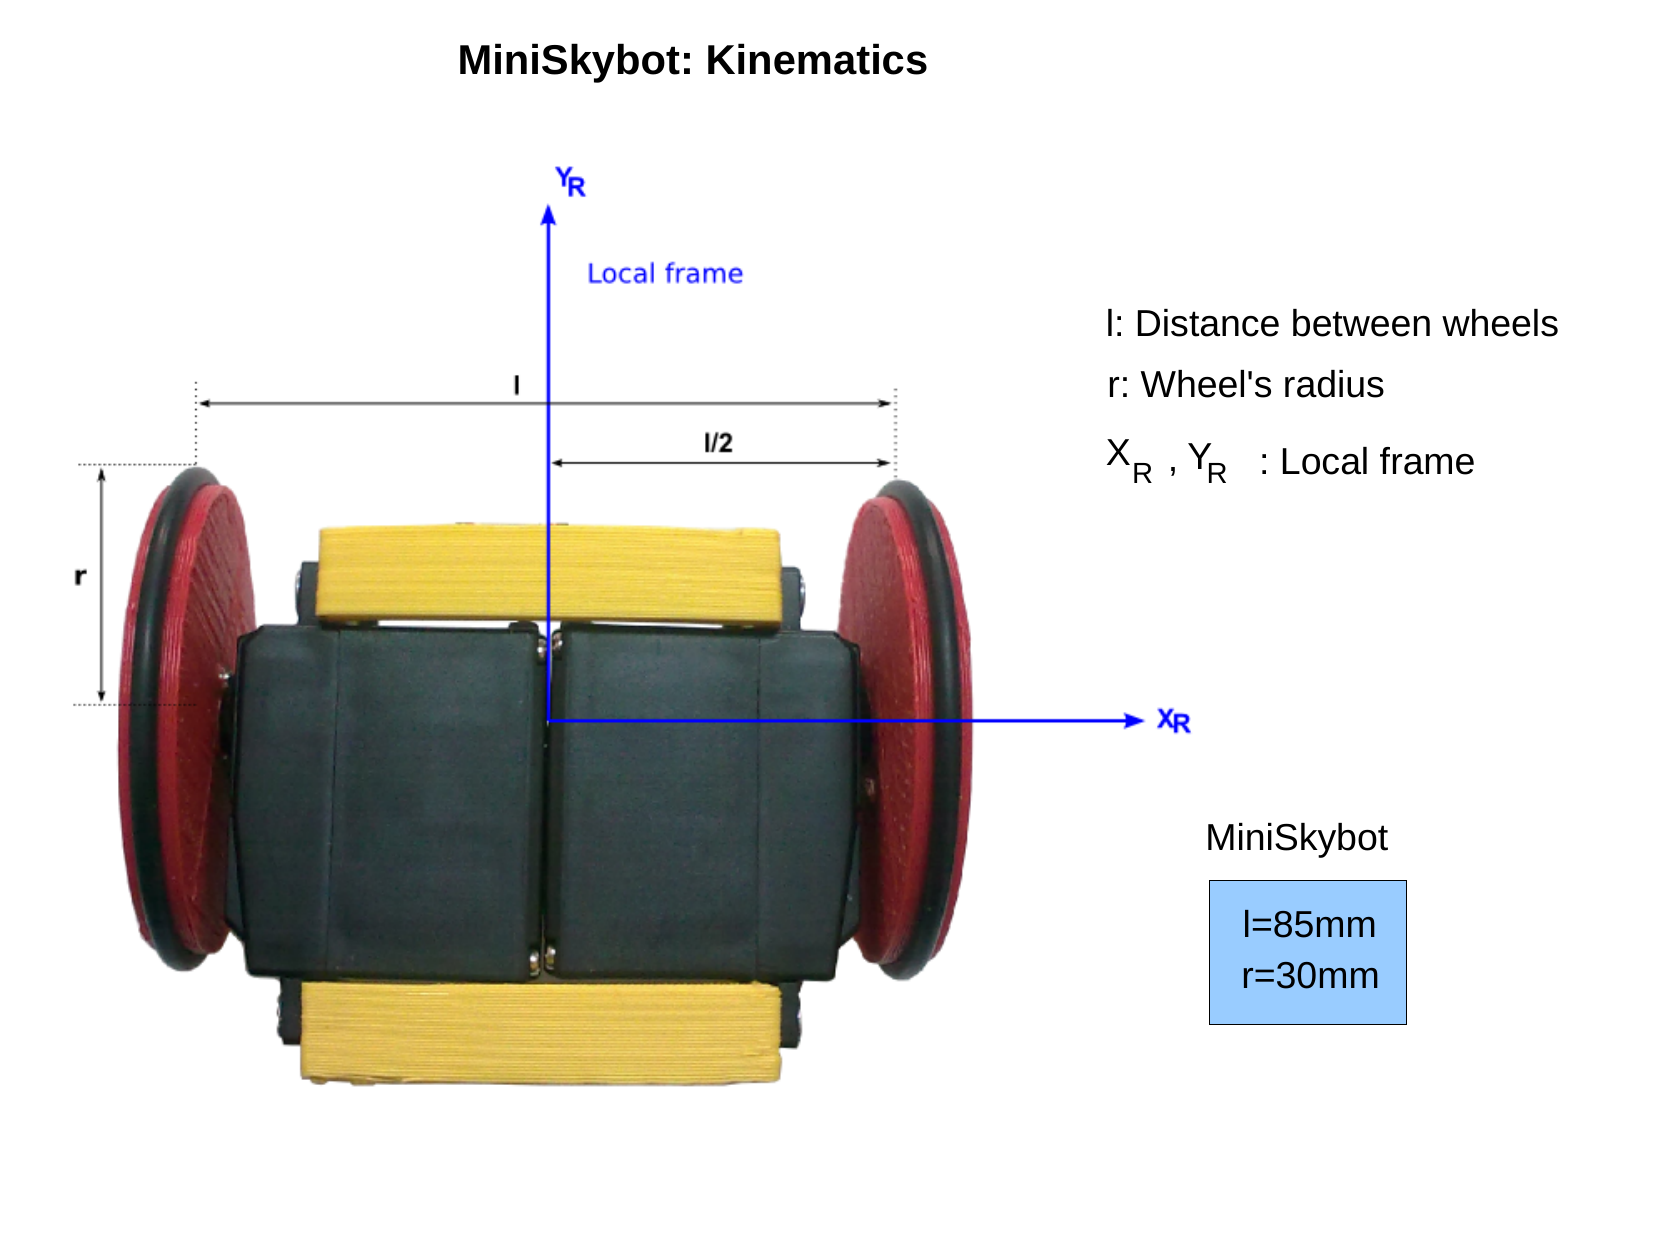

MiniSkybot: Kinematics
l: Distance between wheels
r: Wheel's radius
X
R
Y
R
,
: Local frame
MiniSkybot
l=85mm
r=30mm